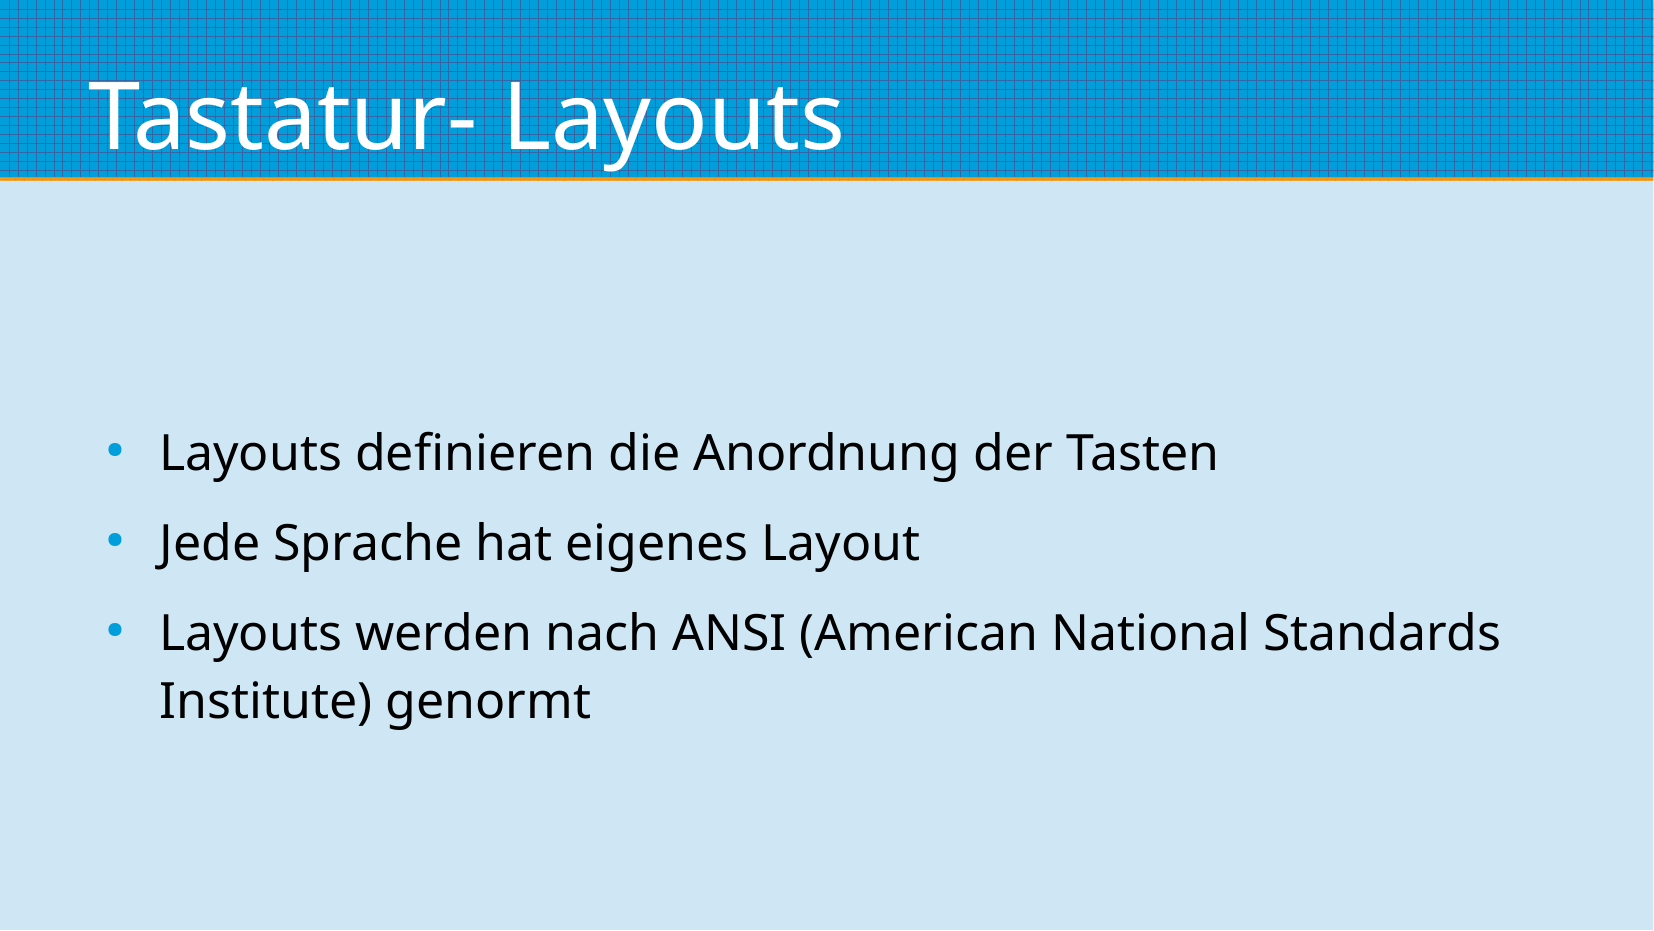

# Tastatur- Layouts
Layouts definieren die Anordnung der Tasten
Jede Sprache hat eigenes Layout
Layouts werden nach ANSI (American National Standards Institute) genormt